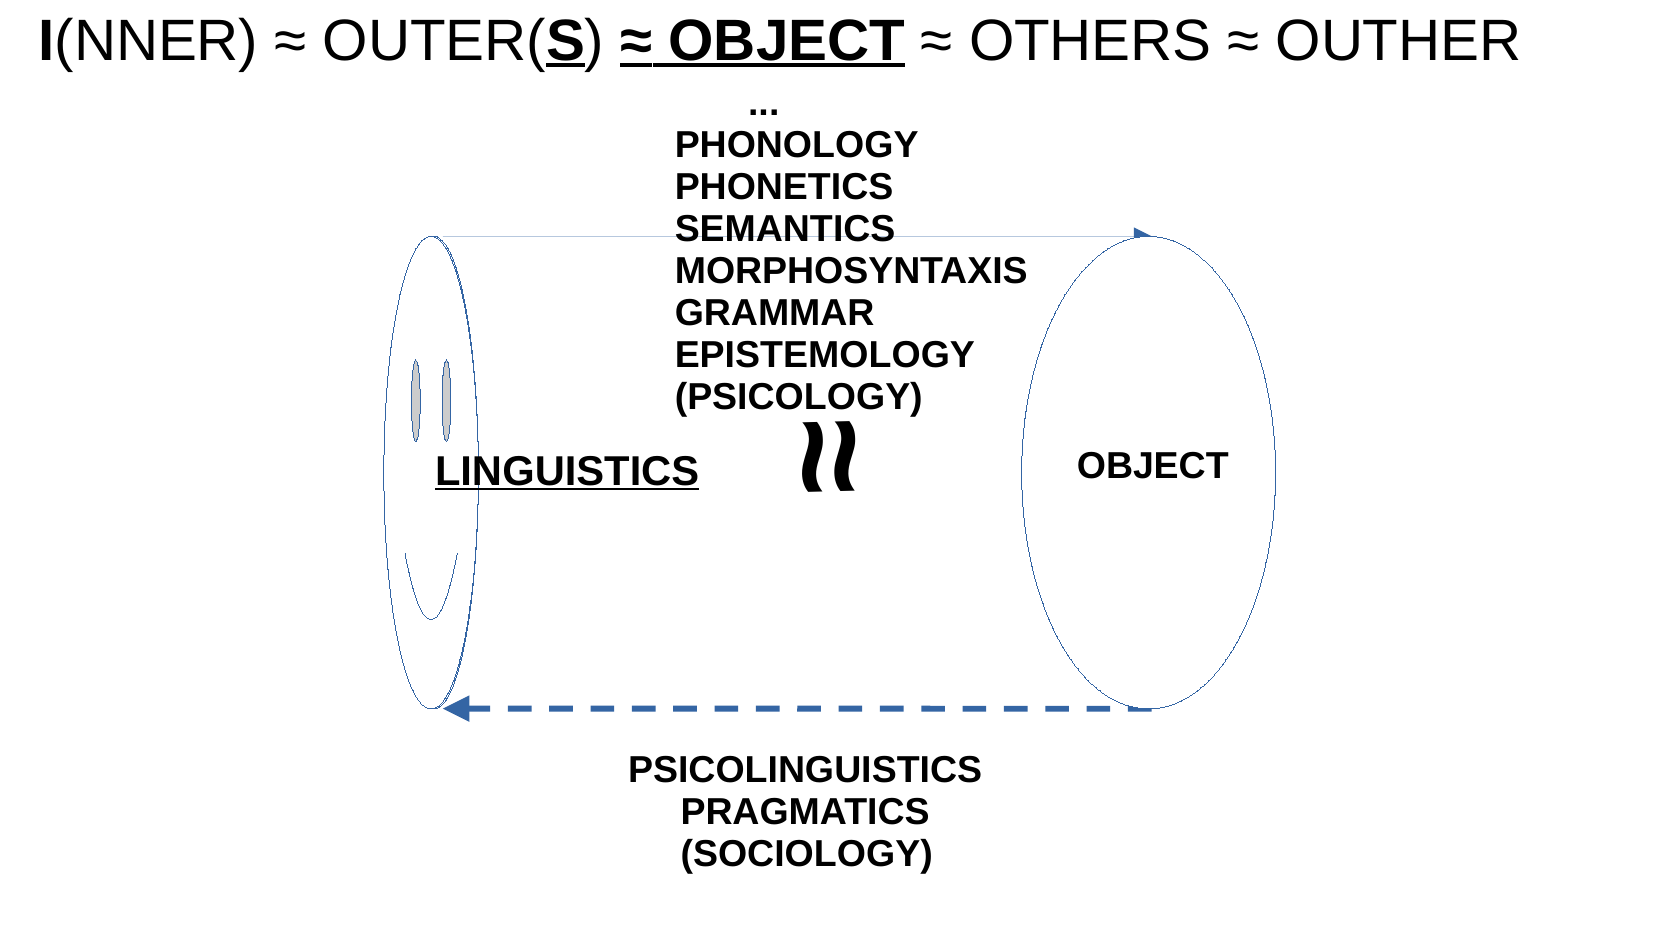

I(NNER) ≈ OUTER(S) ≈ OBJECT ≈ OTHERS ≈ OUTHER
 ...
 PHONOLOGY
 PHONETICS
 SEMANTICS
 MORPHOSYNTAXIS
 GRAMMAR
 EPISTEMOLOGY
 (PSICOLOGY)
≈
OBJECT
LINGUISTICS
 PSICOLINGUISTICS
 PRAGMATICS
 (SOCIOLOGY)